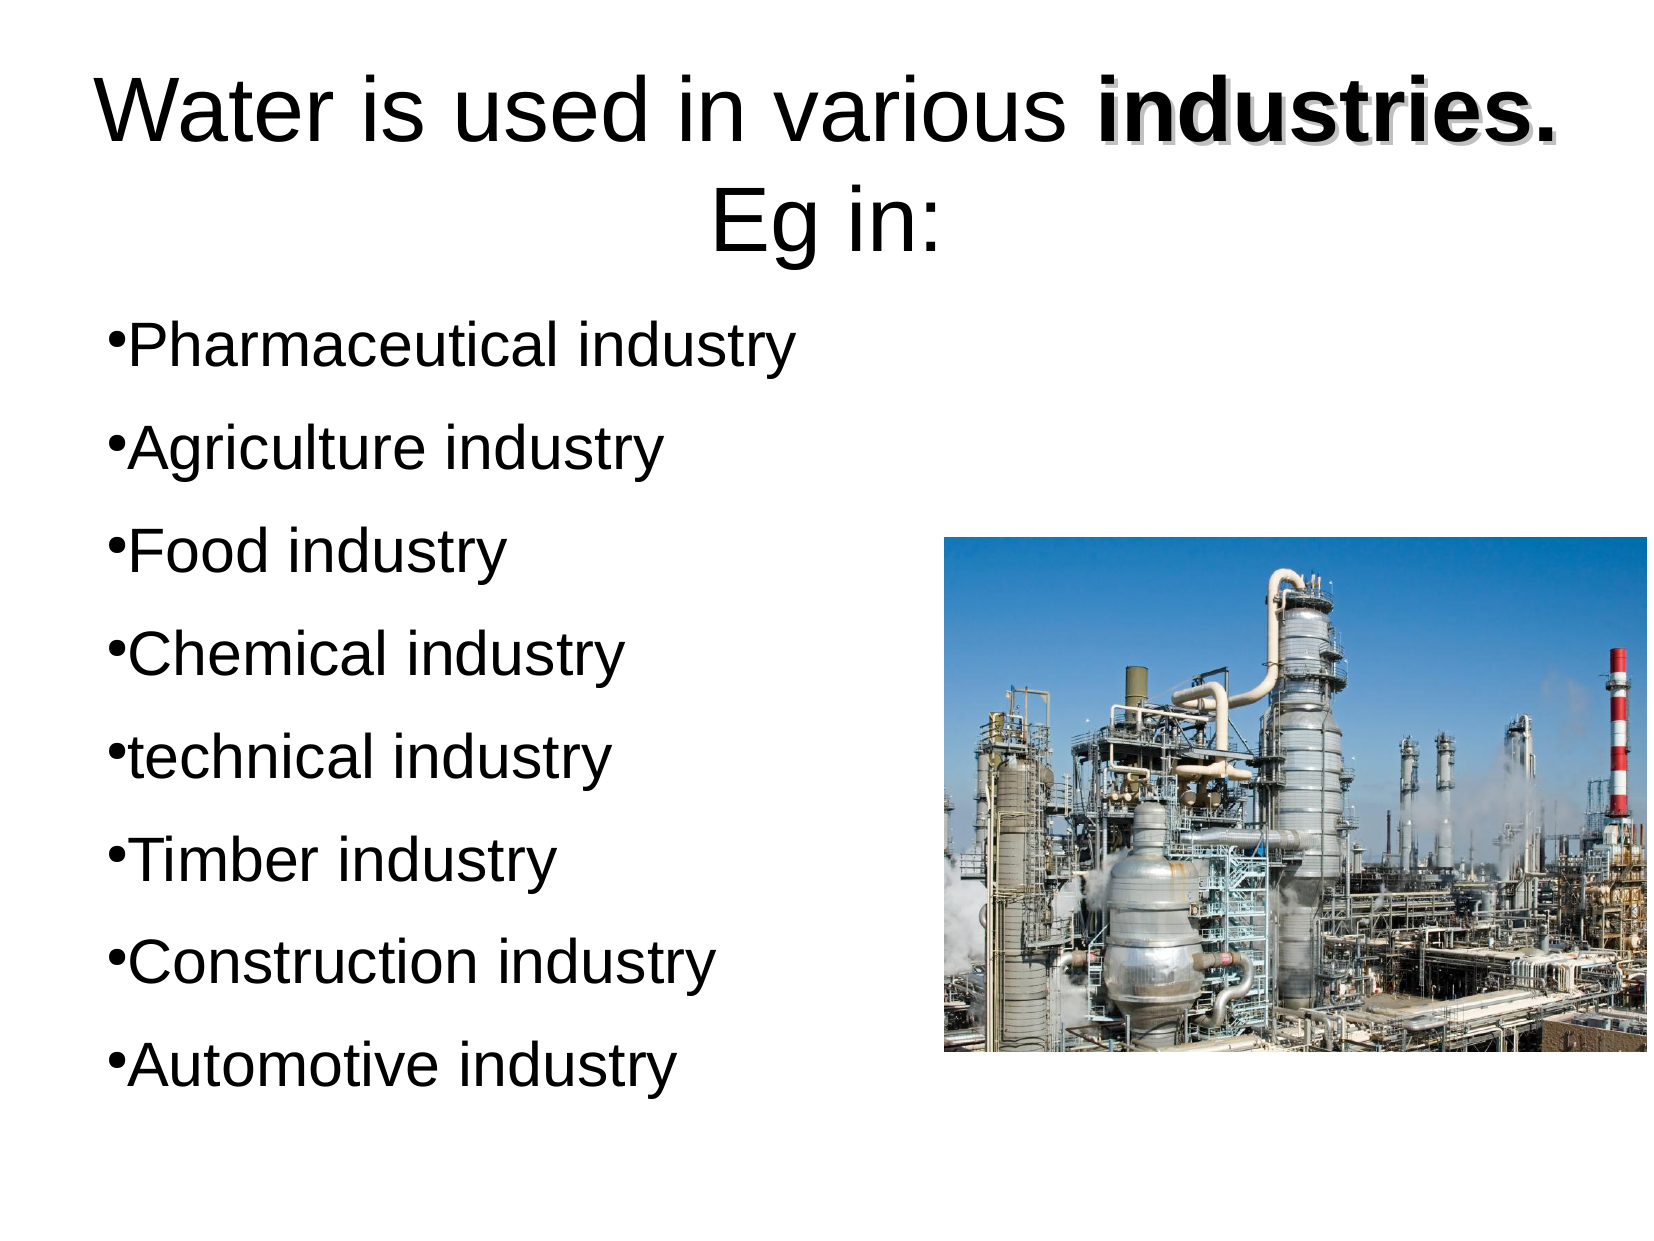

# Water is used in various industries. Eg in:
Pharmaceutical industry
Agriculture industry
Food industry
Chemical industry
technical industry
Timber industry
Construction industry
Automotive industry